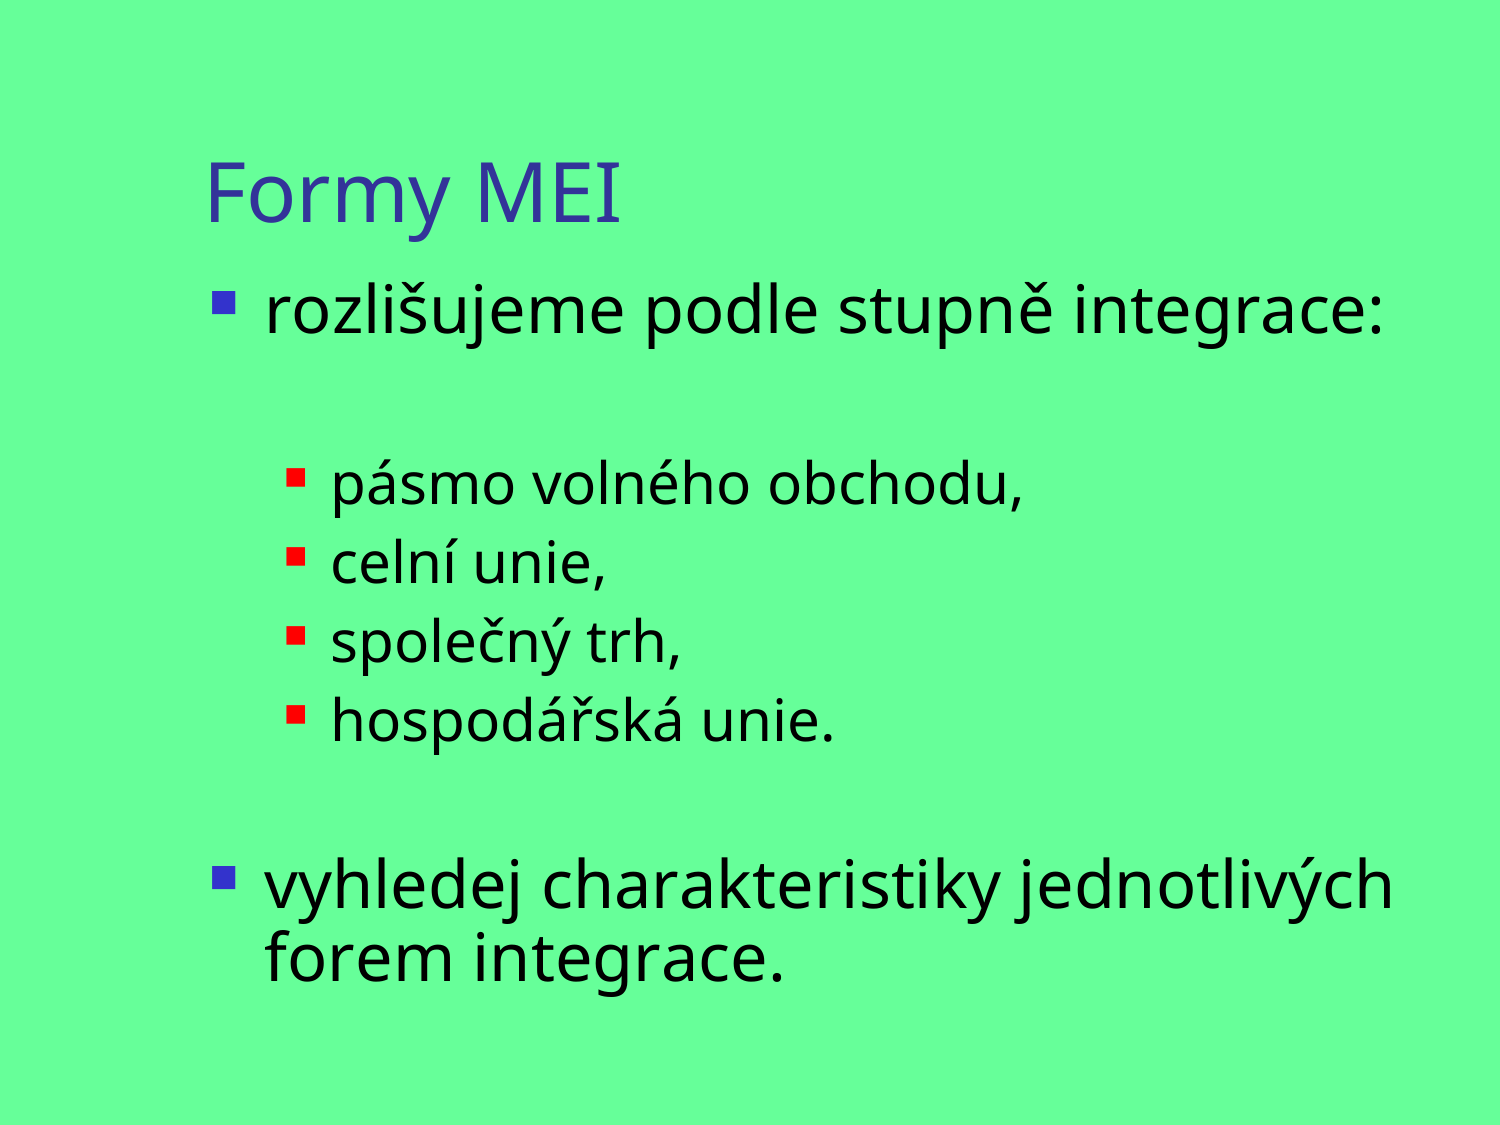

# Formy MEI
rozlišujeme podle stupně integrace:
pásmo volného obchodu,
celní unie,
společný trh,
hospodářská unie.
vyhledej charakteristiky jednotlivých forem integrace.